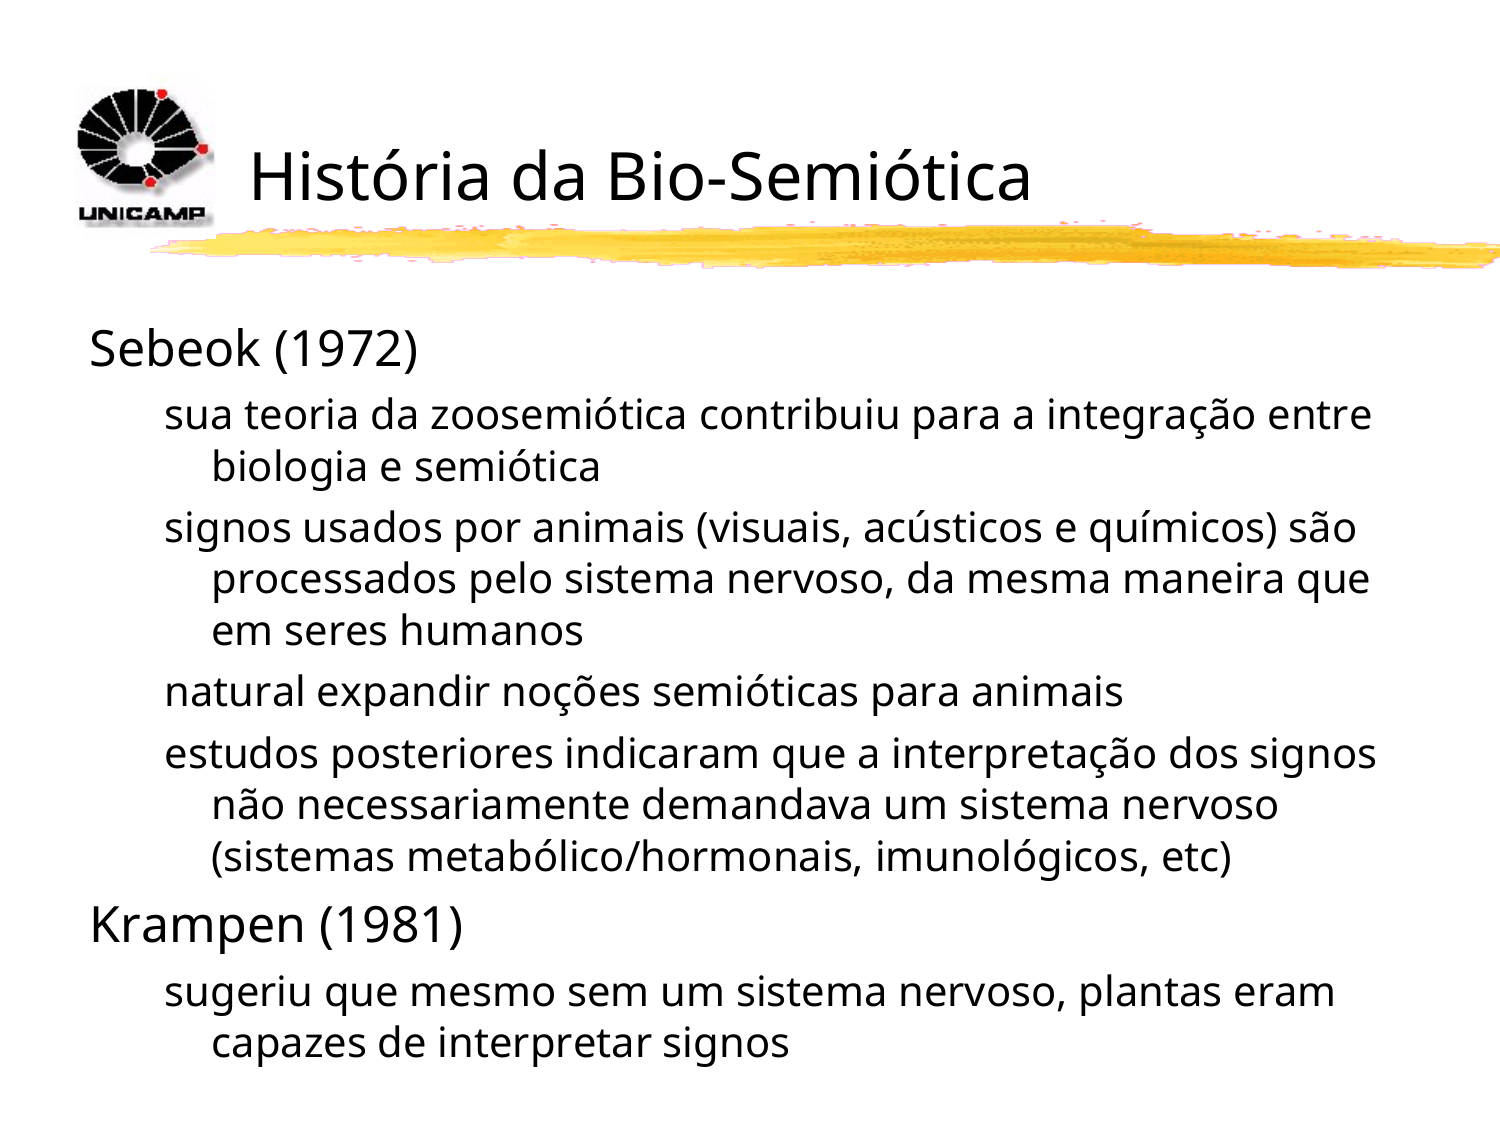

# História da Bio-Semiótica
Sebeok (1972)
sua teoria da zoosemiótica contribuiu para a integração entre biologia e semiótica
signos usados por animais (visuais, acústicos e químicos) são processados pelo sistema nervoso, da mesma maneira que em seres humanos
natural expandir noções semióticas para animais
estudos posteriores indicaram que a interpretação dos signos não necessariamente demandava um sistema nervoso (sistemas metabólico/hormonais, imunológicos, etc)
Krampen (1981)
sugeriu que mesmo sem um sistema nervoso, plantas eram capazes de interpretar signos